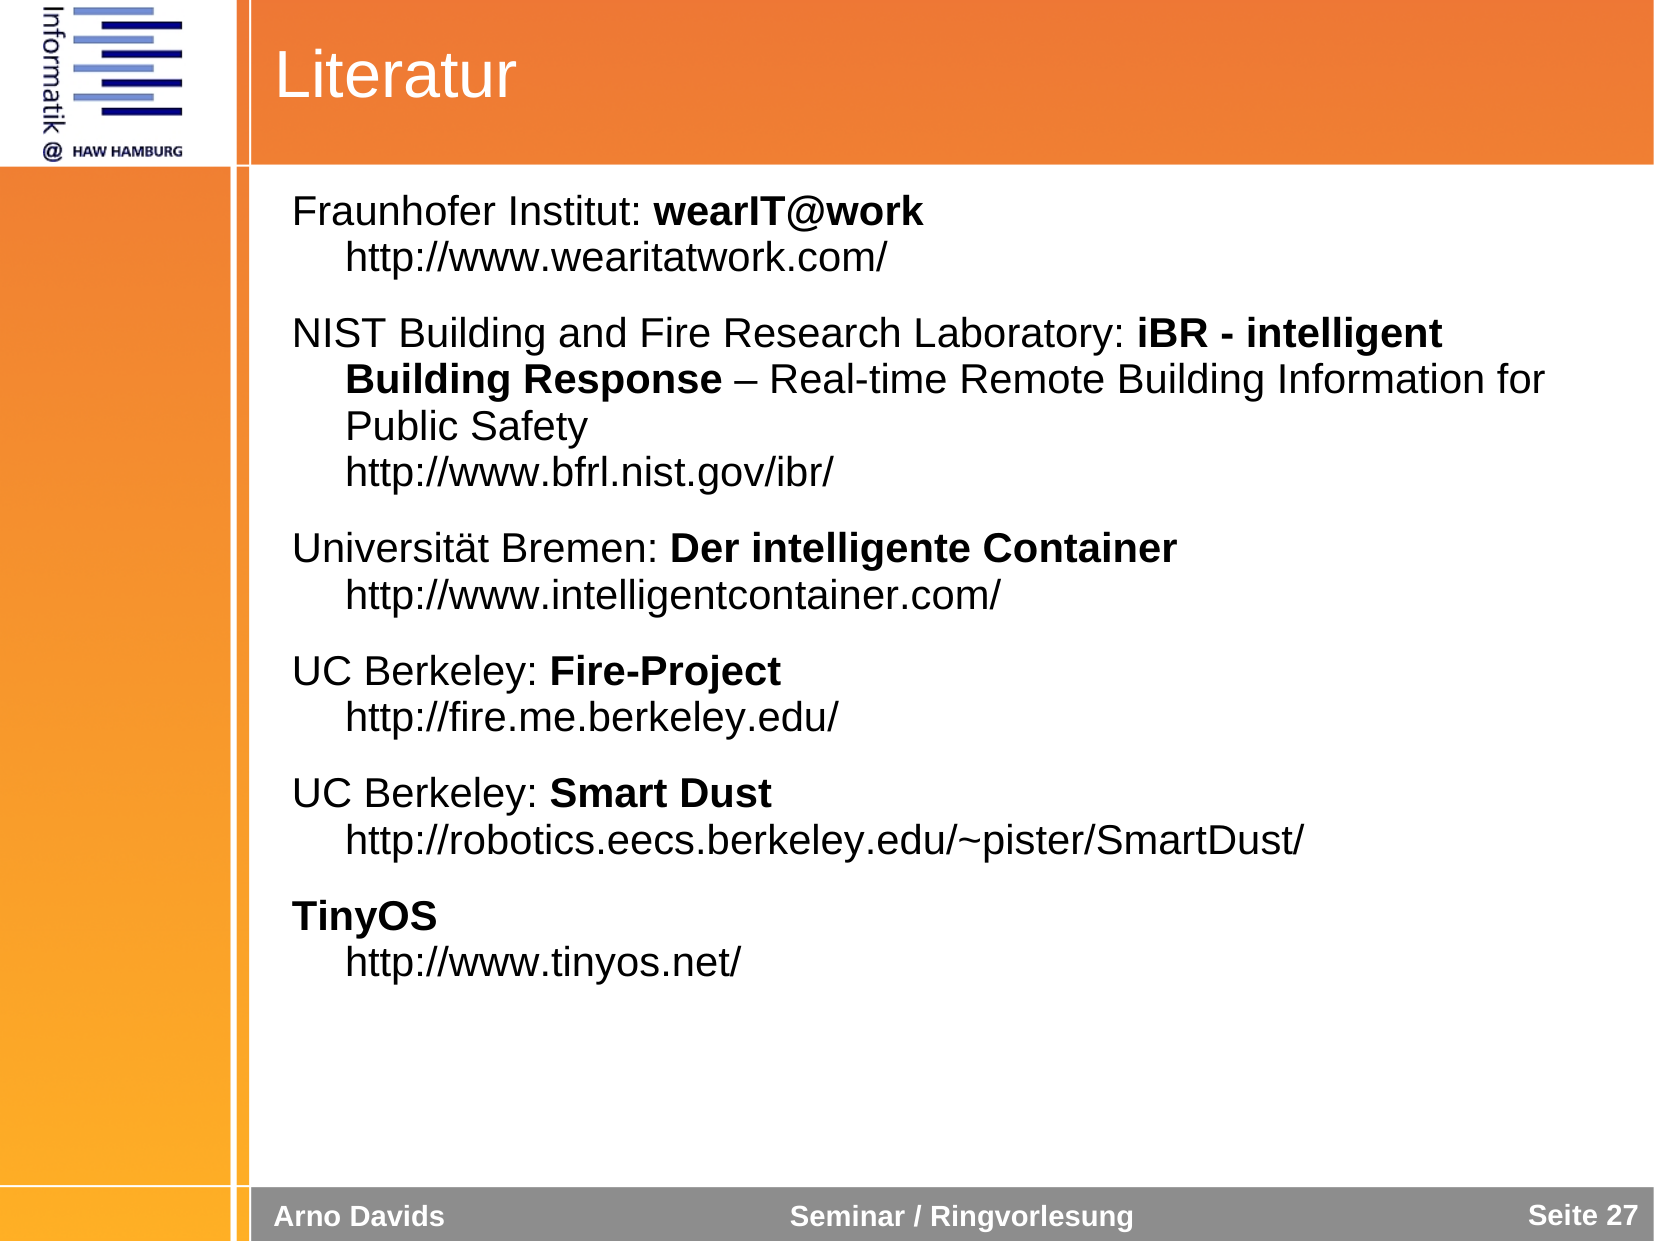

# Literatur
Fraunhofer Institut: wearIT@work							http://www.wearitatwork.com/
NIST Building and Fire Research Laboratory: iBR - intelligent Building Response – Real-time Remote Building Information for Public Safety											http://www.bfrl.nist.gov/ibr/
Universität Bremen: Der intelligente Container			http://www.intelligentcontainer.com/
UC Berkeley: Fire-Project										http://fire.me.berkeley.edu/
UC Berkeley: Smart Dust								http://robotics.eecs.berkeley.edu/~pister/SmartDust/
TinyOS														http://www.tinyos.net/